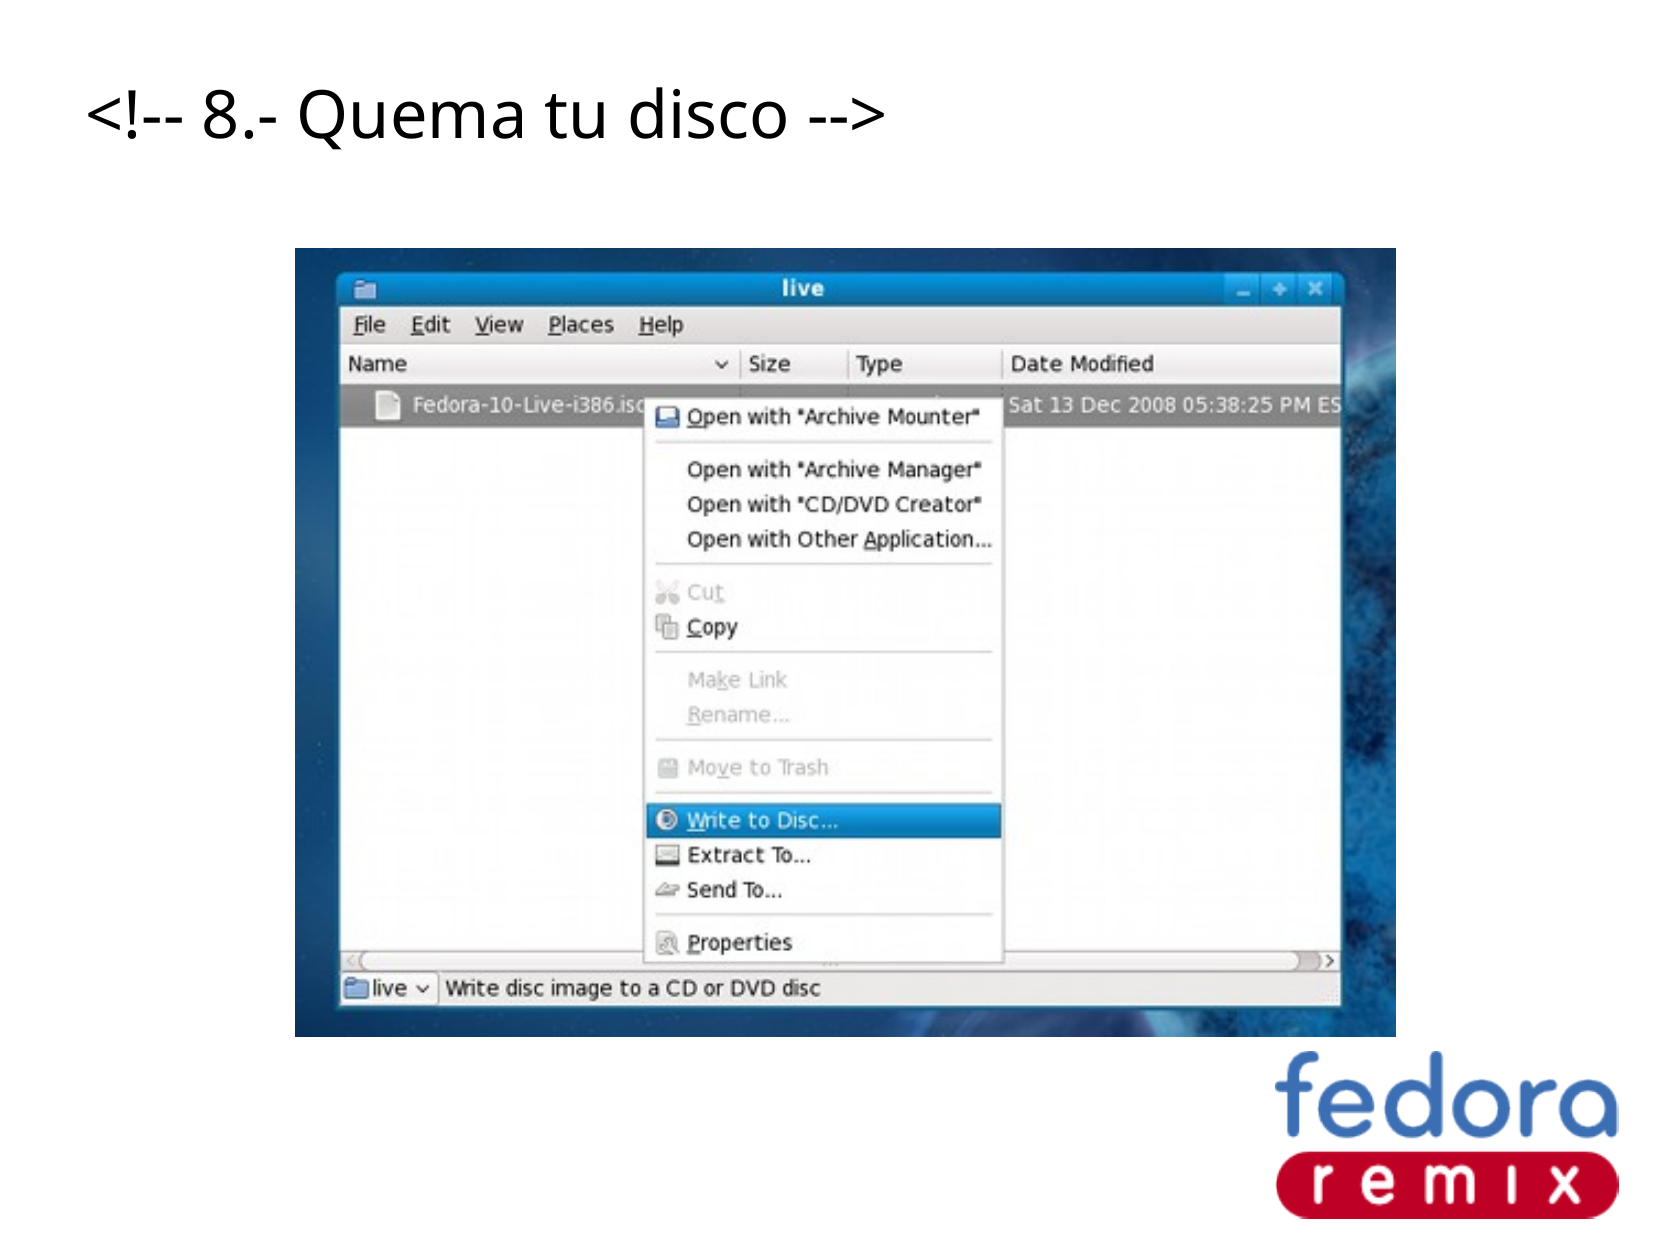

# <!-- 8.- Quema tu disco -->